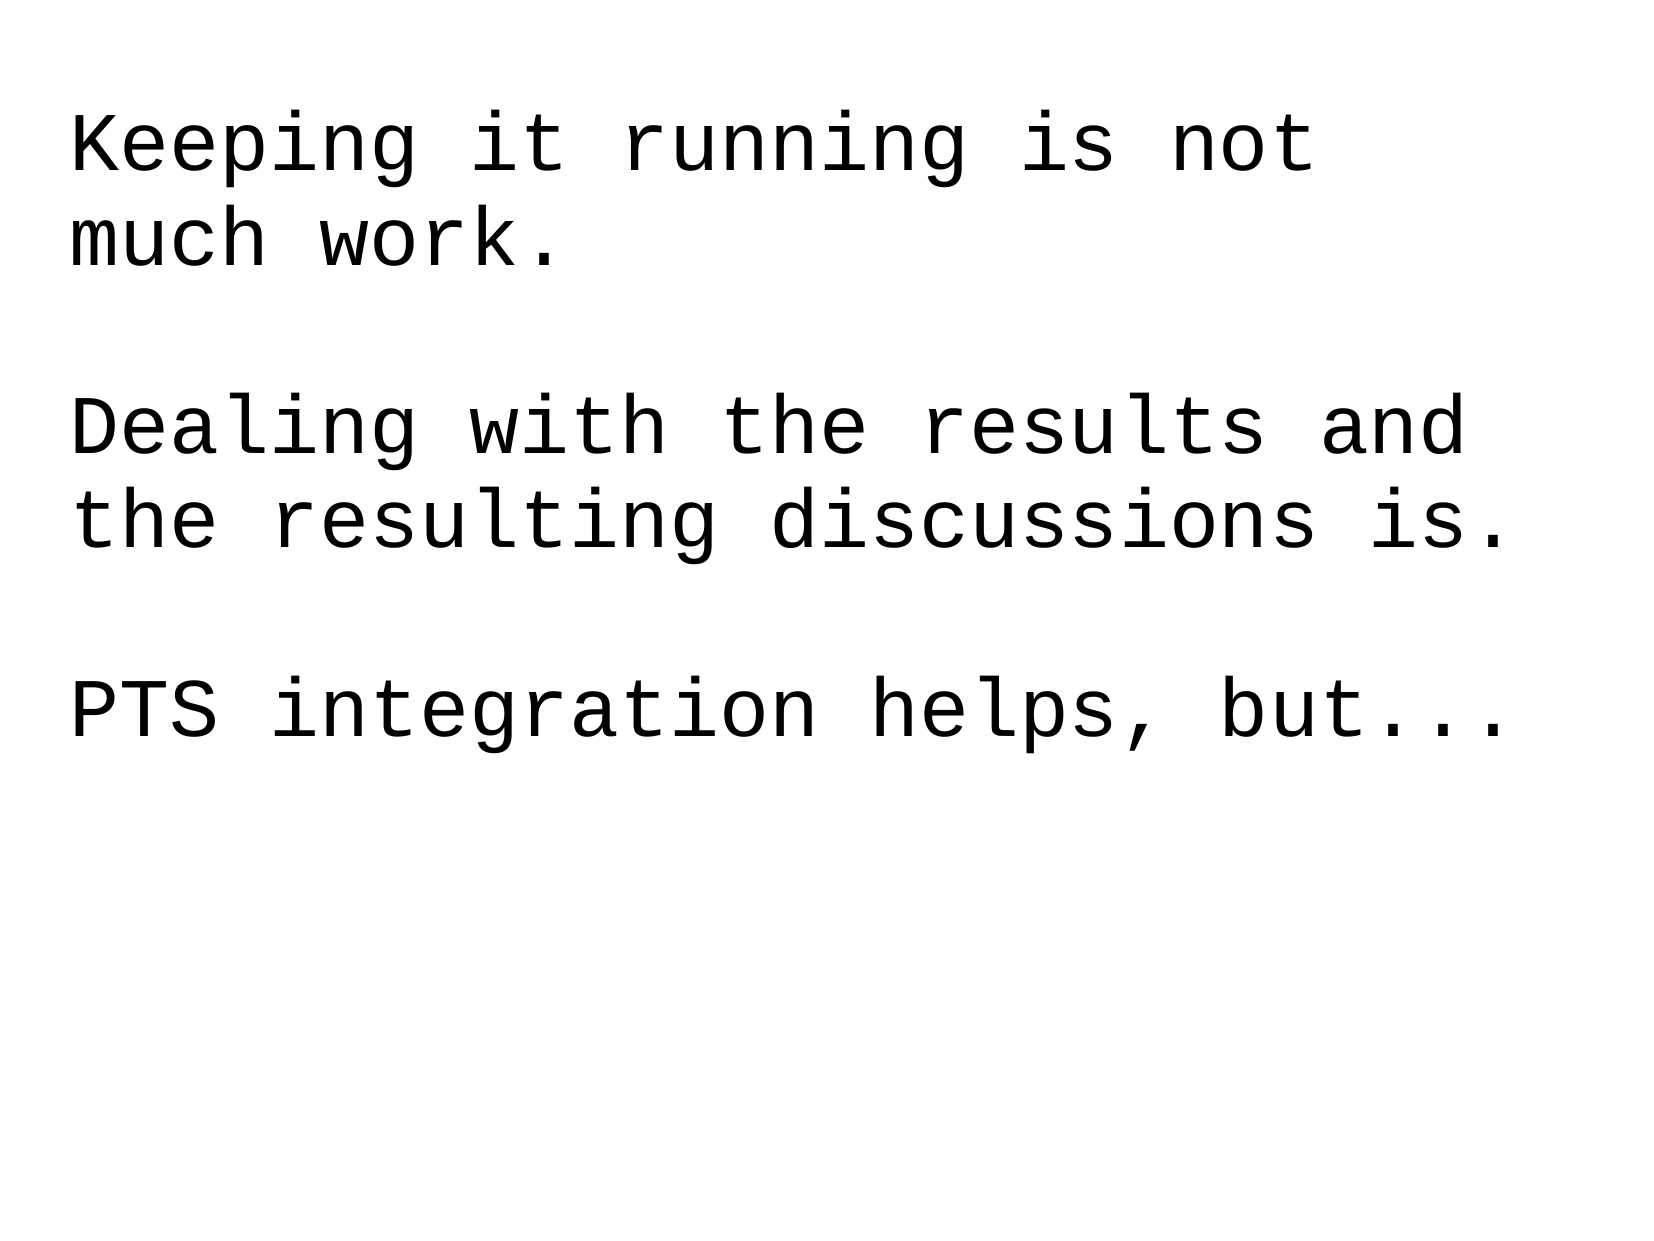

Keeping it running is not
much work.
Dealing with the results and
the resulting discussions is.
PTS integration helps, but...